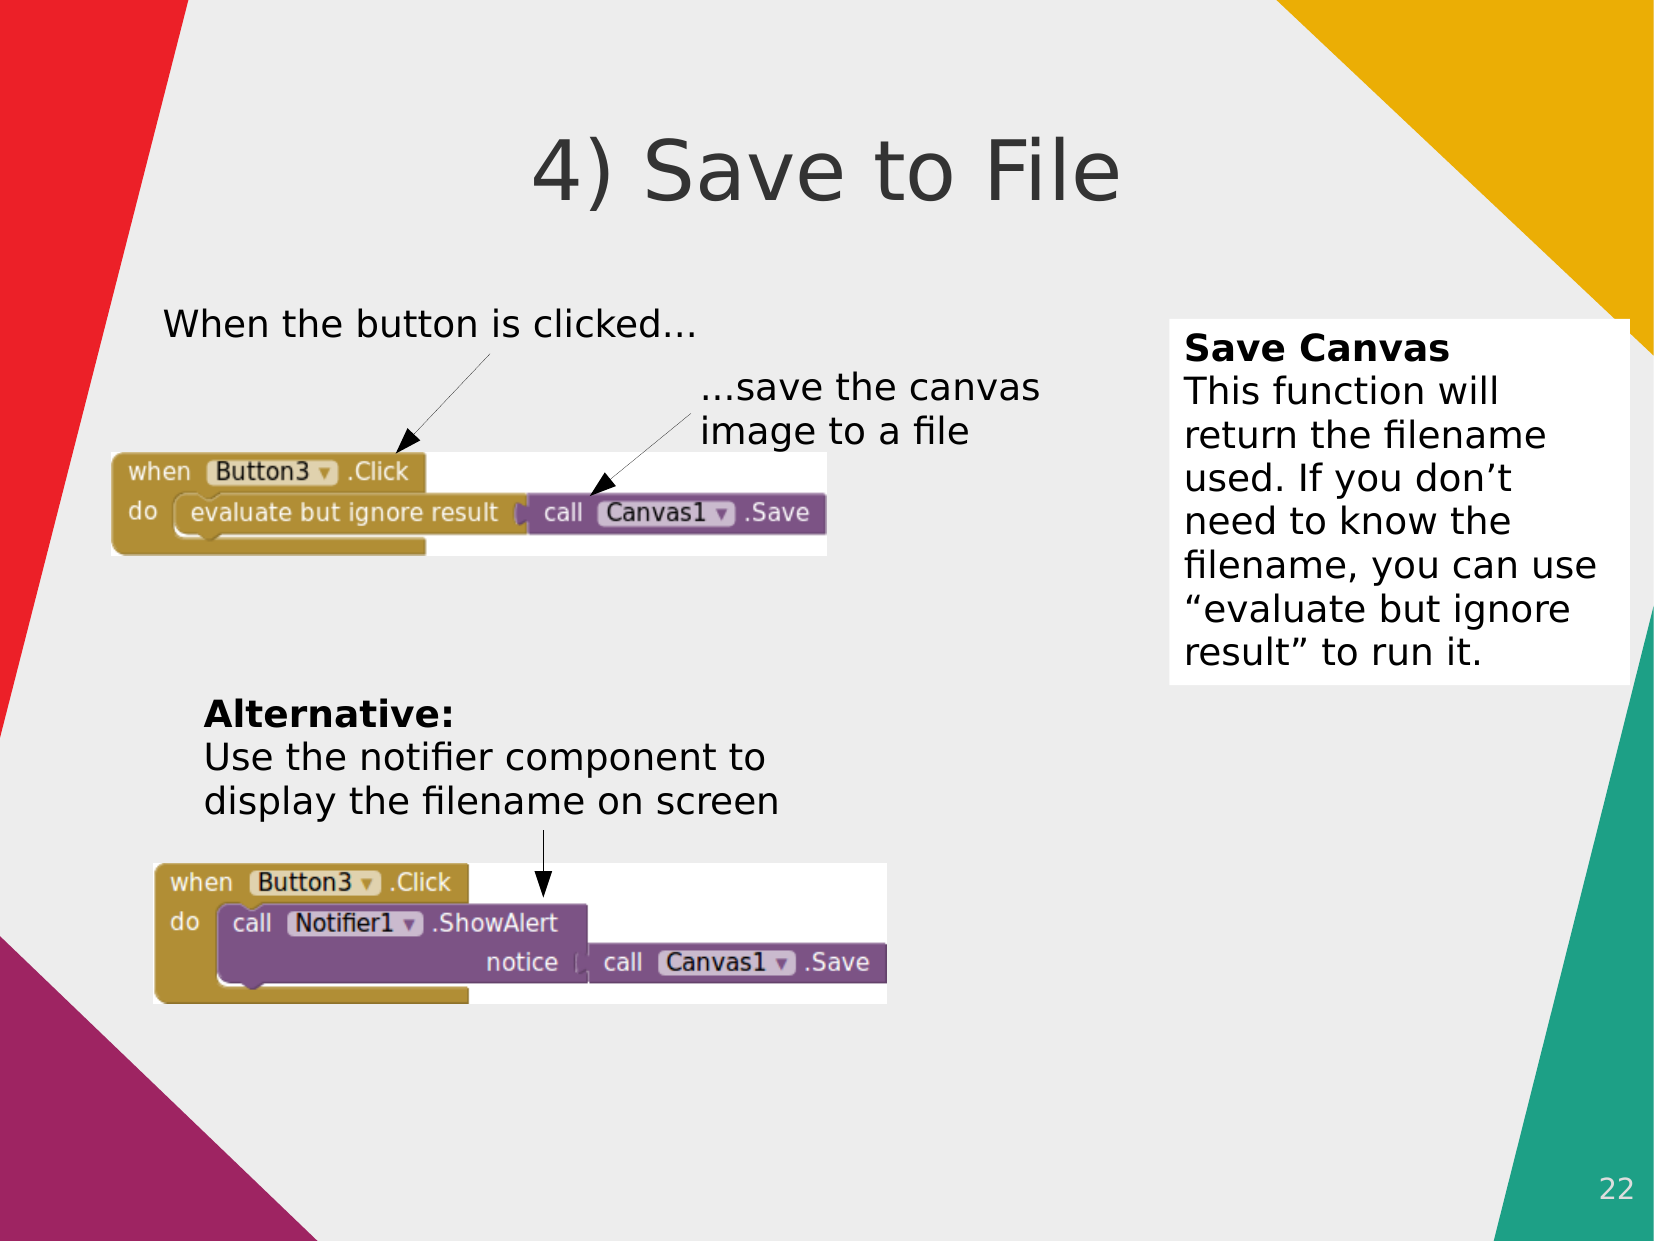

# 4) Save to File
When the button is clicked...
Save Canvas
This function will return the filename used. If you don’t need to know the filename, you can use “evaluate but ignore result” to run it.
...save the canvas image to a file
Alternative:
Use the notifier component to display the filename on screen
22